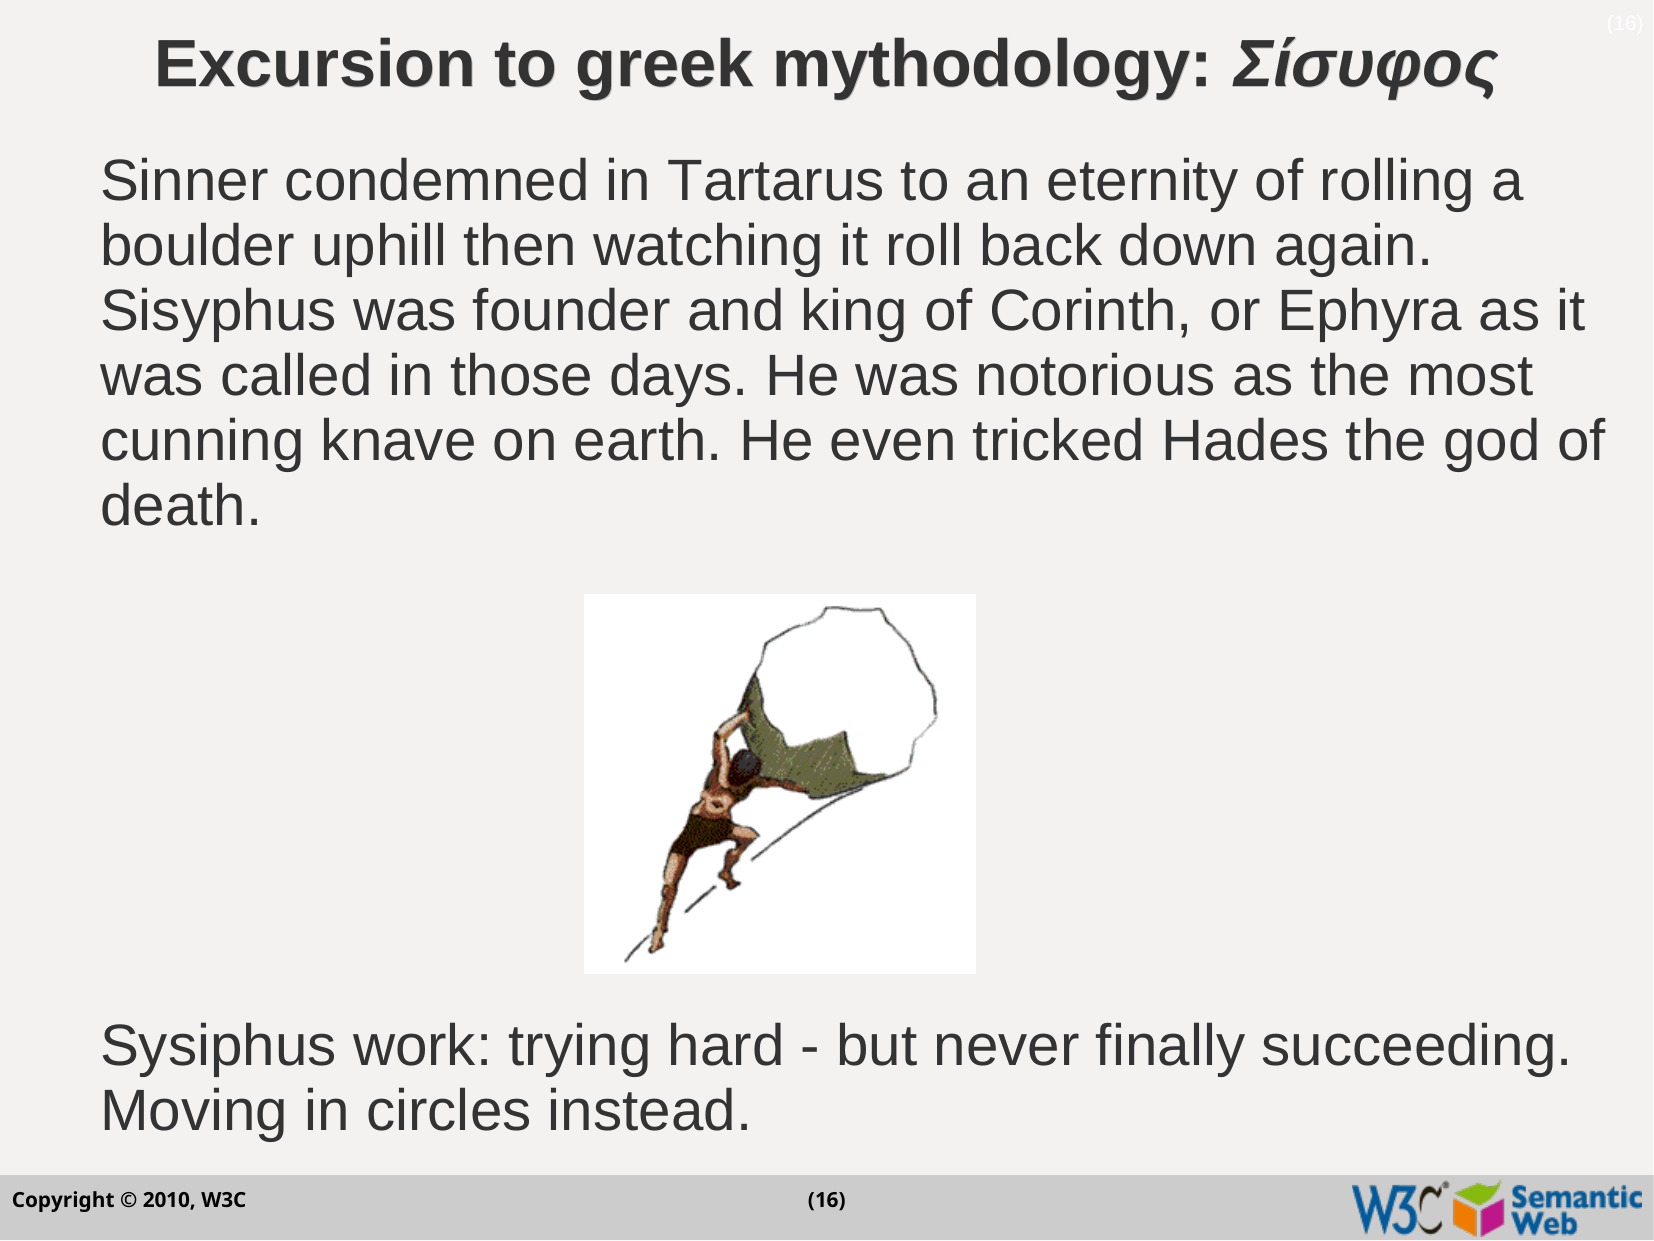

Excursion to greek mythodology: Σίσυφος
# Sinner condemned in Tartarus to an eternity of rolling a boulder uphill then watching it roll back down again. Sisyphus was founder and king of Corinth, or Ephyra as it was called in those days. He was notorious as the most cunning knave on earth. He even tricked Hades the god of death.
Sysiphus work: trying hard - but never finally succeeding. Moving in circles instead.